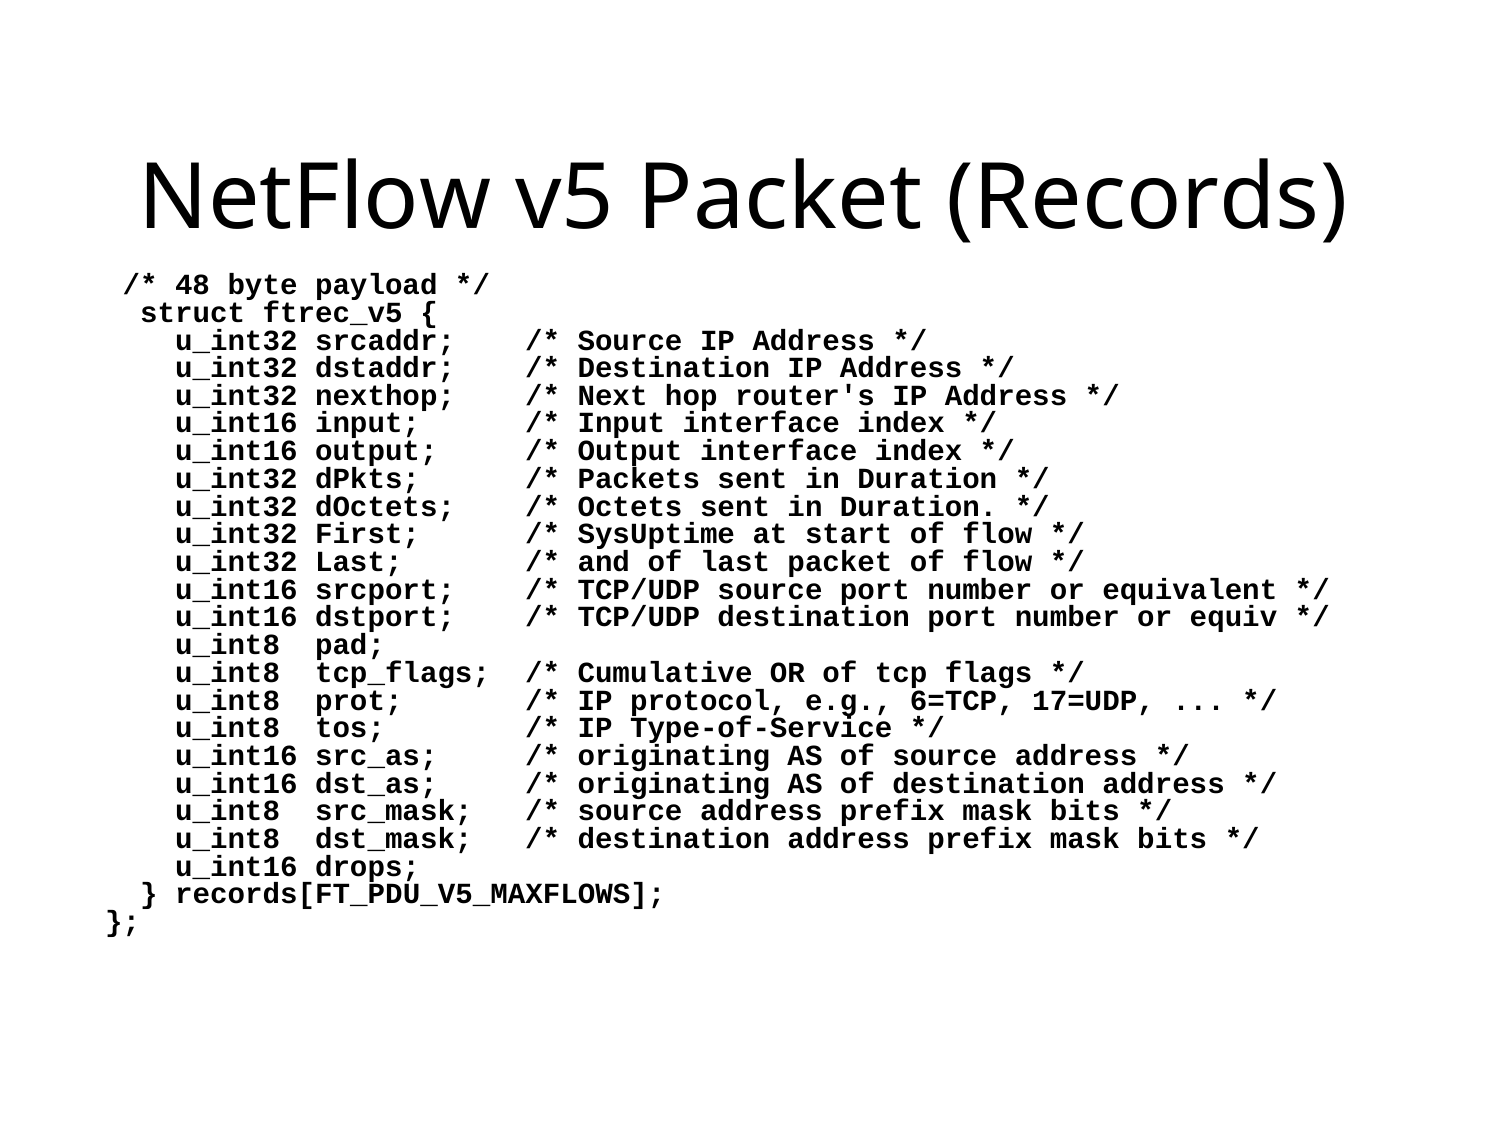

# NetFlow v5 Packet (Records)‏
 /* 48 byte payload */
 struct ftrec_v5 {
 u_int32 srcaddr; /* Source IP Address */
 u_int32 dstaddr; /* Destination IP Address */
 u_int32 nexthop; /* Next hop router's IP Address */
 u_int16 input; /* Input interface index */
 u_int16 output; /* Output interface index */
 u_int32 dPkts; /* Packets sent in Duration */
 u_int32 dOctets; /* Octets sent in Duration. */
 u_int32 First; /* SysUptime at start of flow */
 u_int32 Last; /* and of last packet of flow */
 u_int16 srcport; /* TCP/UDP source port number or equivalent */
 u_int16 dstport; /* TCP/UDP destination port number or equiv */
 u_int8 pad;
 u_int8 tcp_flags; /* Cumulative OR of tcp flags */
 u_int8 prot; /* IP protocol, e.g., 6=TCP, 17=UDP, ... */
 u_int8 tos; /* IP Type-of-Service */
 u_int16 src_as; /* originating AS of source address */
 u_int16 dst_as; /* originating AS of destination address */
 u_int8 src_mask; /* source address prefix mask bits */
 u_int8 dst_mask; /* destination address prefix mask bits */
 u_int16 drops;
 } records[FT_PDU_V5_MAXFLOWS];
};